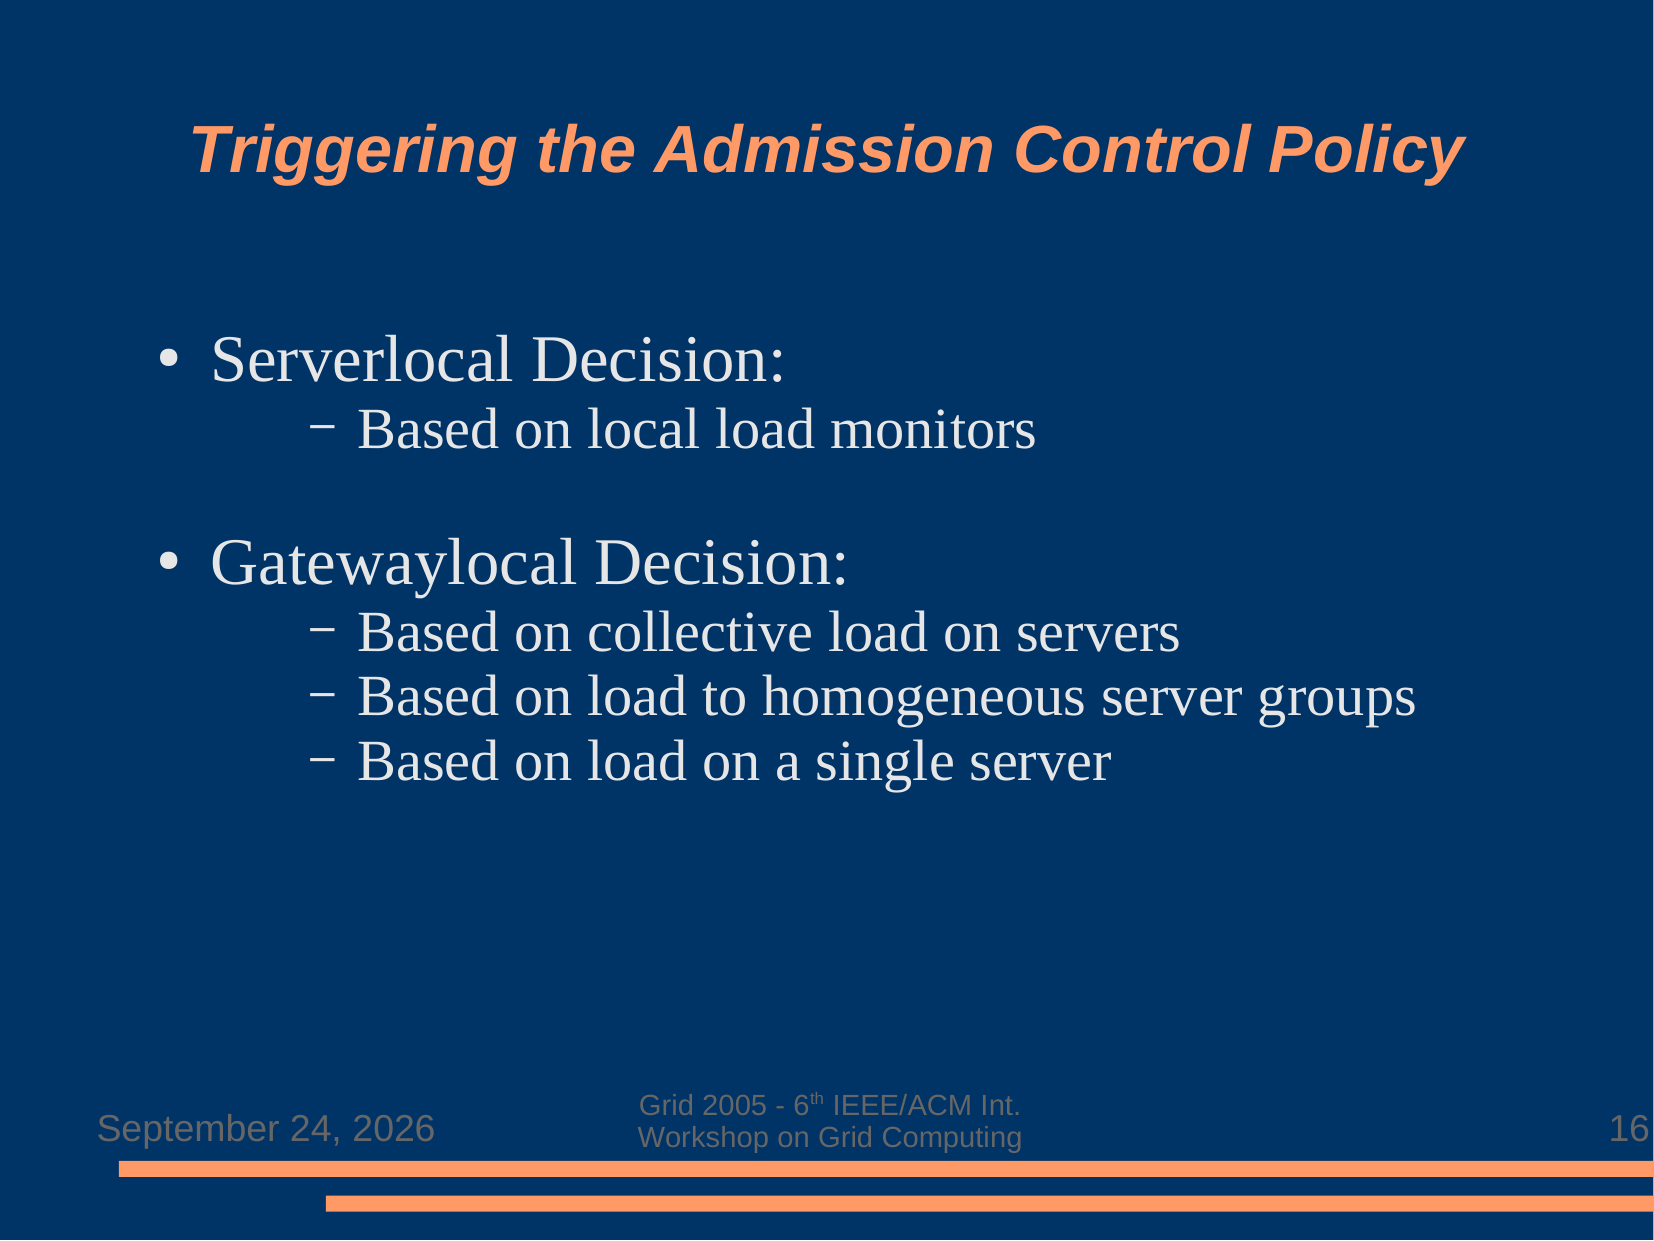

# Triggering the Admission Control Policy
Server­local Decision:
Based on local load monitors
Gateway­local Decision:
Based on collective load on servers
Based on load to homogeneous server groups
Based on load on a single server